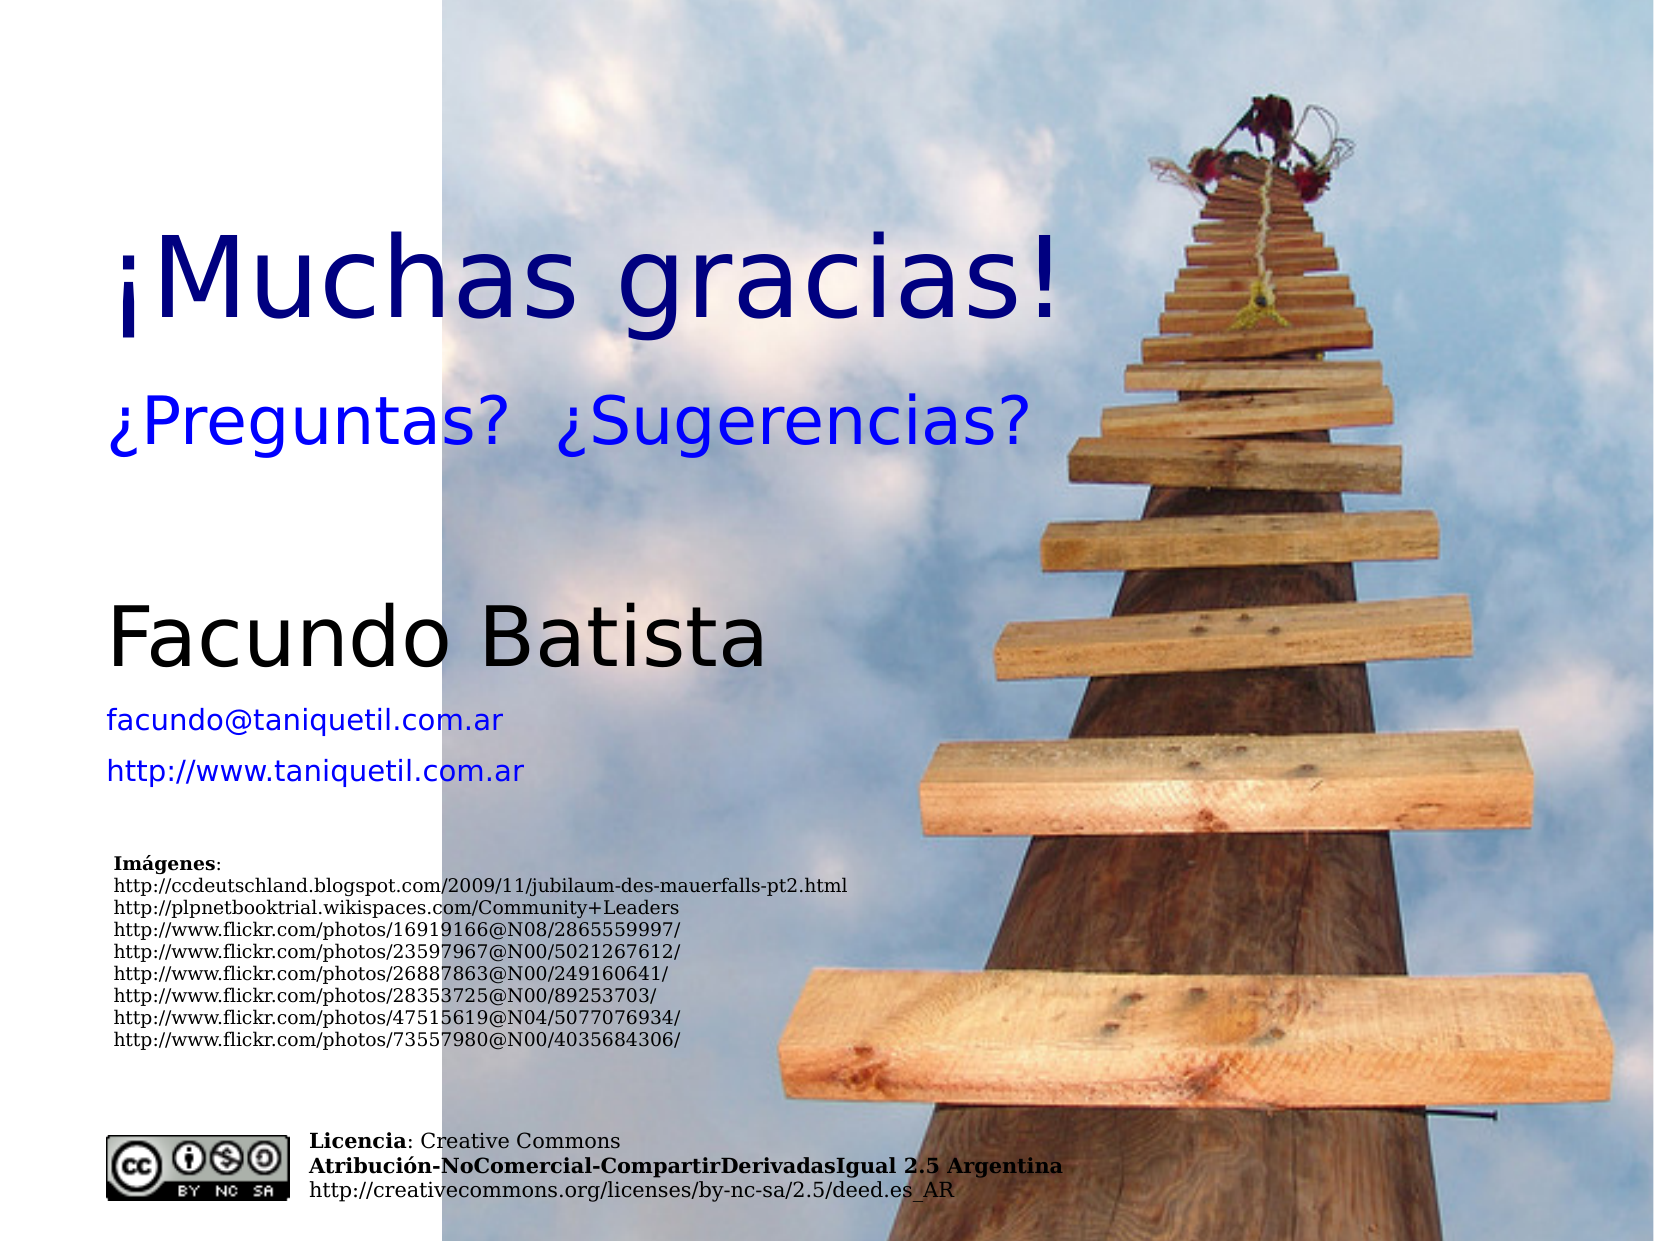

# ¡Muchas gracias! ¿Preguntas? ¿Sugerencias? Facundo Batista facundo@taniquetil.com.ar http://www.taniquetil.com.ar
Imágenes:
http://ccdeutschland.blogspot.com/2009/11/jubilaum-des-mauerfalls-pt2.html
http://plpnetbooktrial.wikispaces.com/Community+Leaders
http://www.flickr.com/photos/16919166@N08/2865559997/
http://www.flickr.com/photos/23597967@N00/5021267612/
http://www.flickr.com/photos/26887863@N00/249160641/
http://www.flickr.com/photos/28353725@N00/89253703/
http://www.flickr.com/photos/47515619@N04/5077076934/
http://www.flickr.com/photos/73557980@N00/4035684306/
Licencia: Creative Commons
Atribución-NoComercial-CompartirDerivadasIgual 2.5 Argentina
http://creativecommons.org/licenses/by-nc-sa/2.5/deed.es_AR